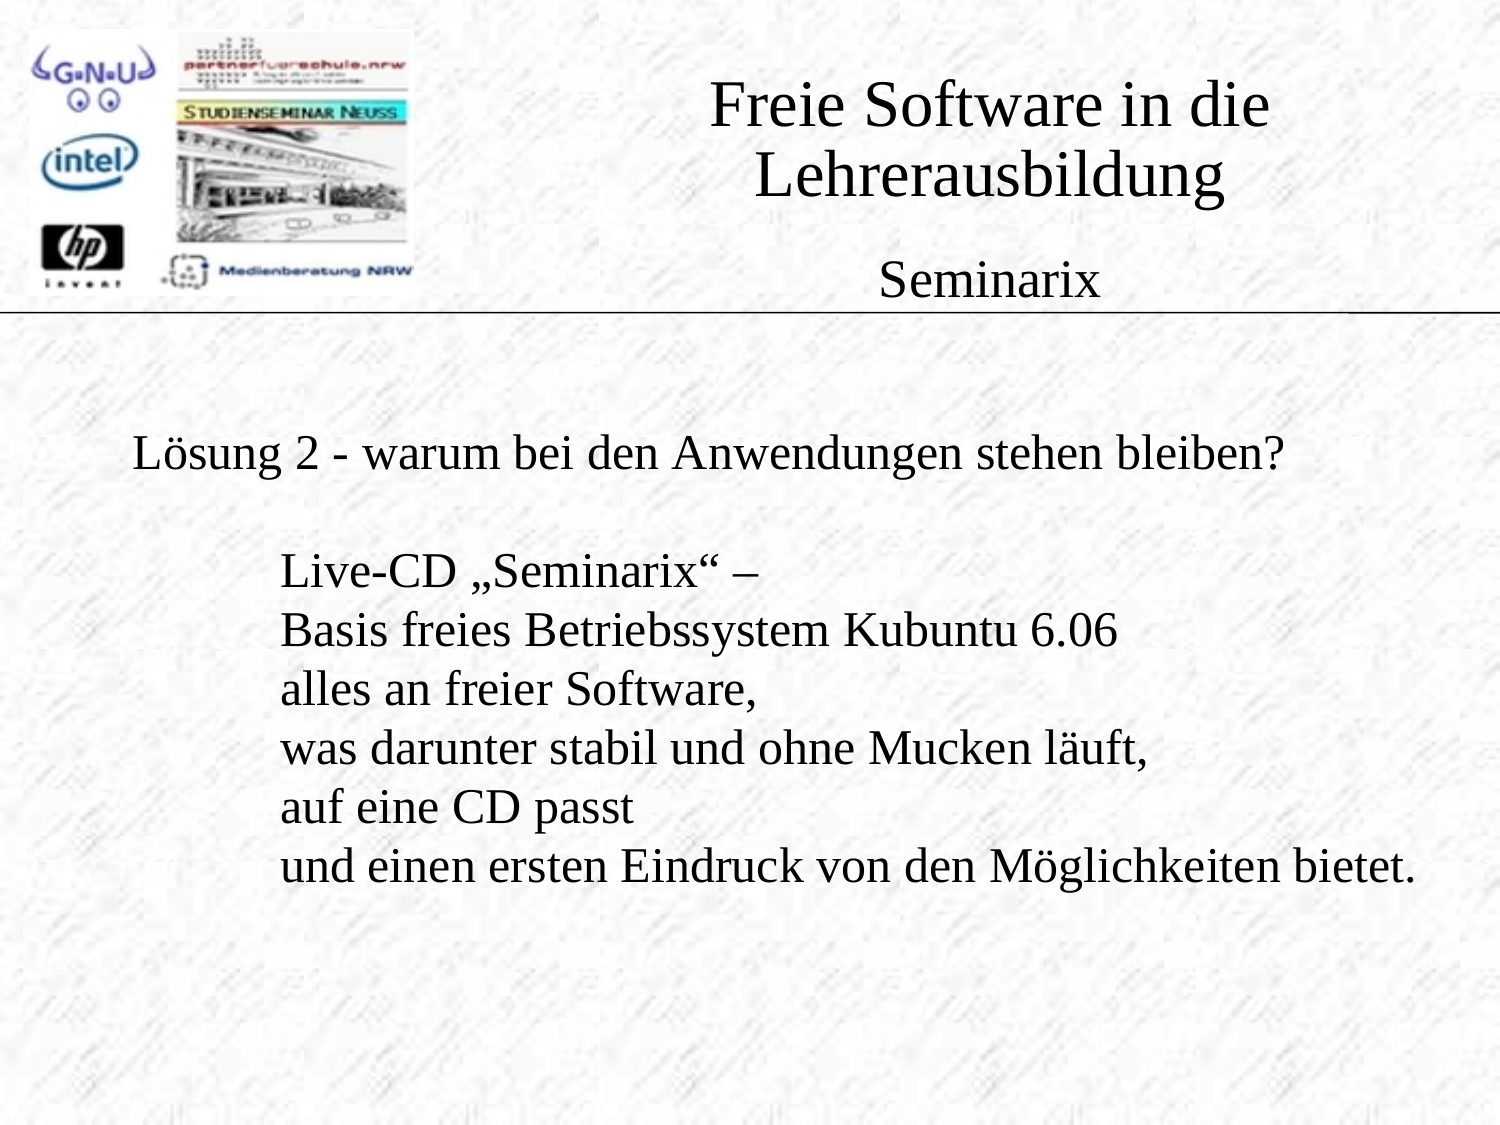

Freie Software in die Lehrerausbildung
Seminarix
Lösung 2 - warum bei den Anwendungen stehen bleiben?
		Live-CD „Seminarix“ –
		Basis freies Betriebssystem Kubuntu 6.06
		alles an freier Software,
		was darunter stabil und ohne Mucken läuft,
		auf eine CD passt
		und einen ersten Eindruck von den Möglichkeiten bietet.